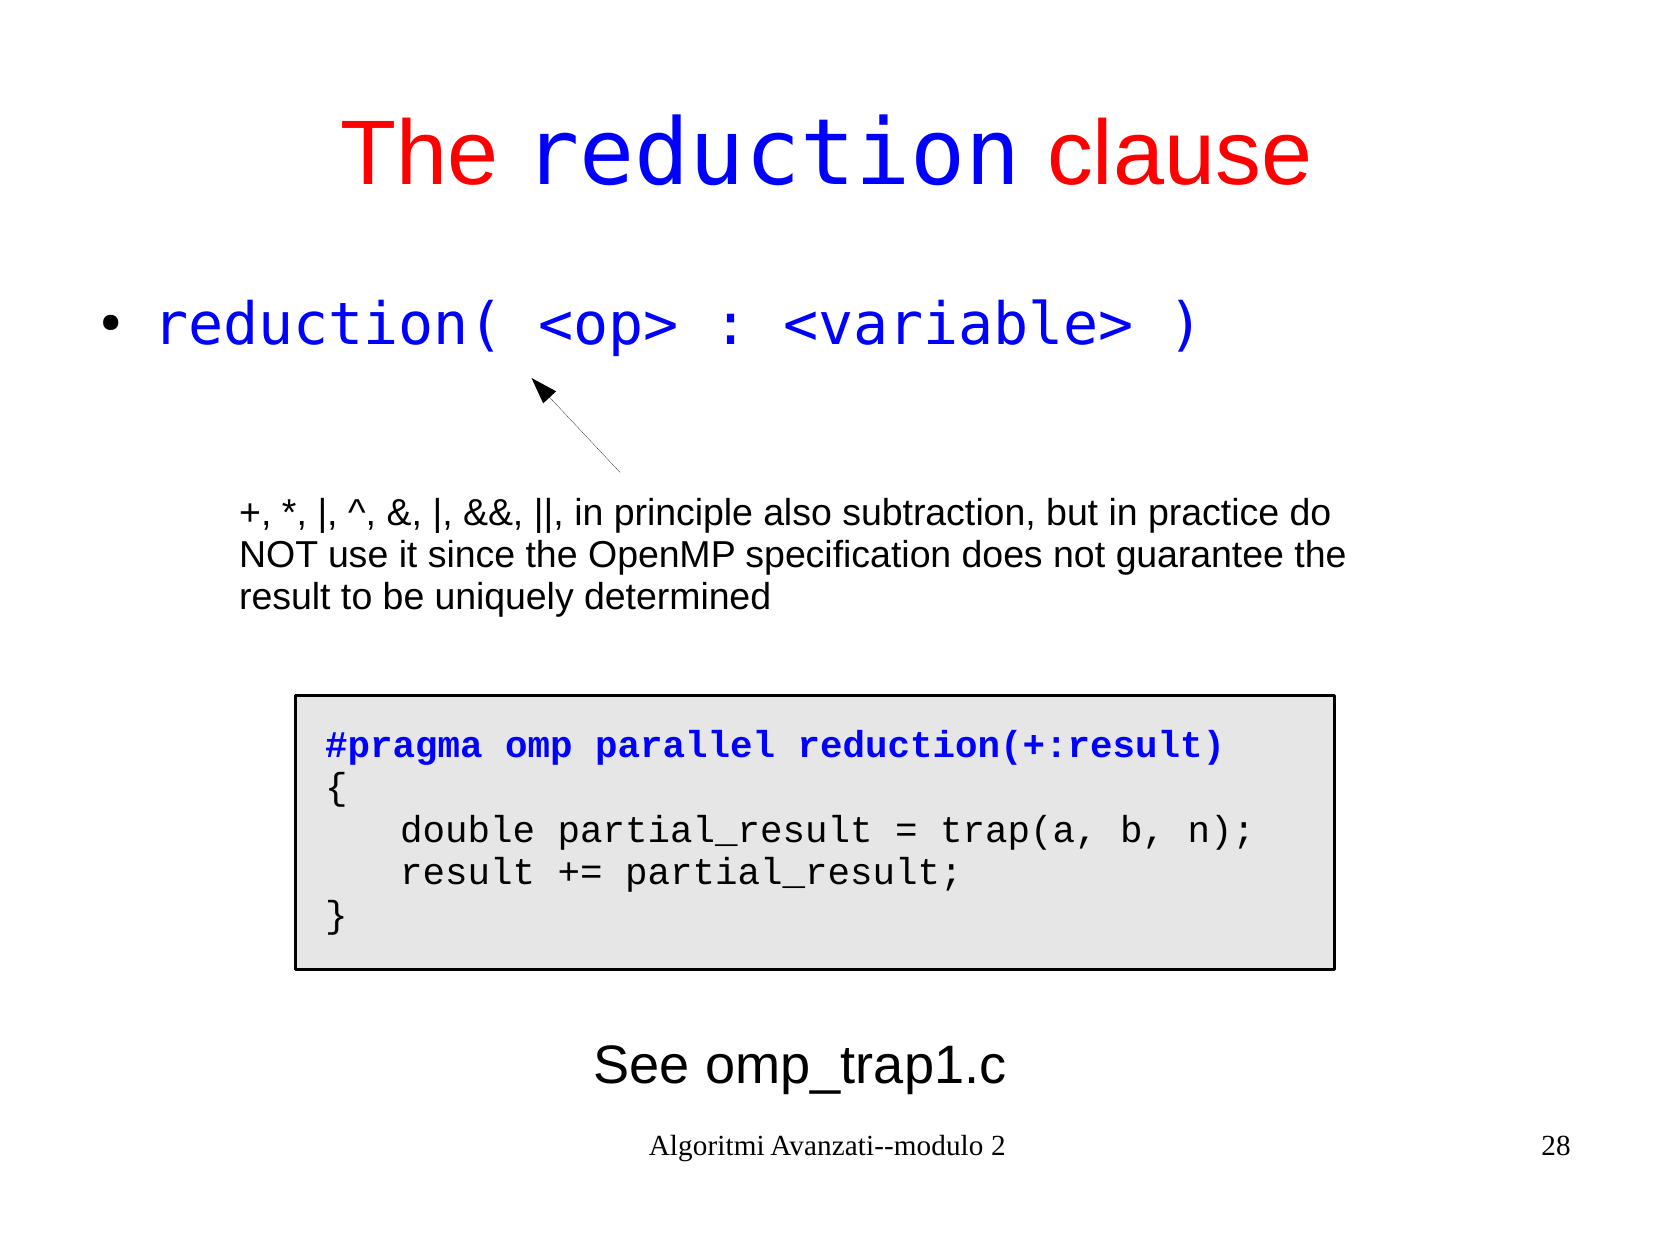

# The reduction clause
reduction( <op> : <variable> )
+, *, |, ^, &, |, &&, ||, in principle also subtraction, but in practice do NOT use it since the OpenMP specification does not guarantee the result to be uniquely determined
#pragma omp parallel reduction(+:result)
{
	double partial_result = trap(a, b, n);
	result += partial_result;
}
See omp_trap1.c
Algoritmi Avanzati--modulo 2
28